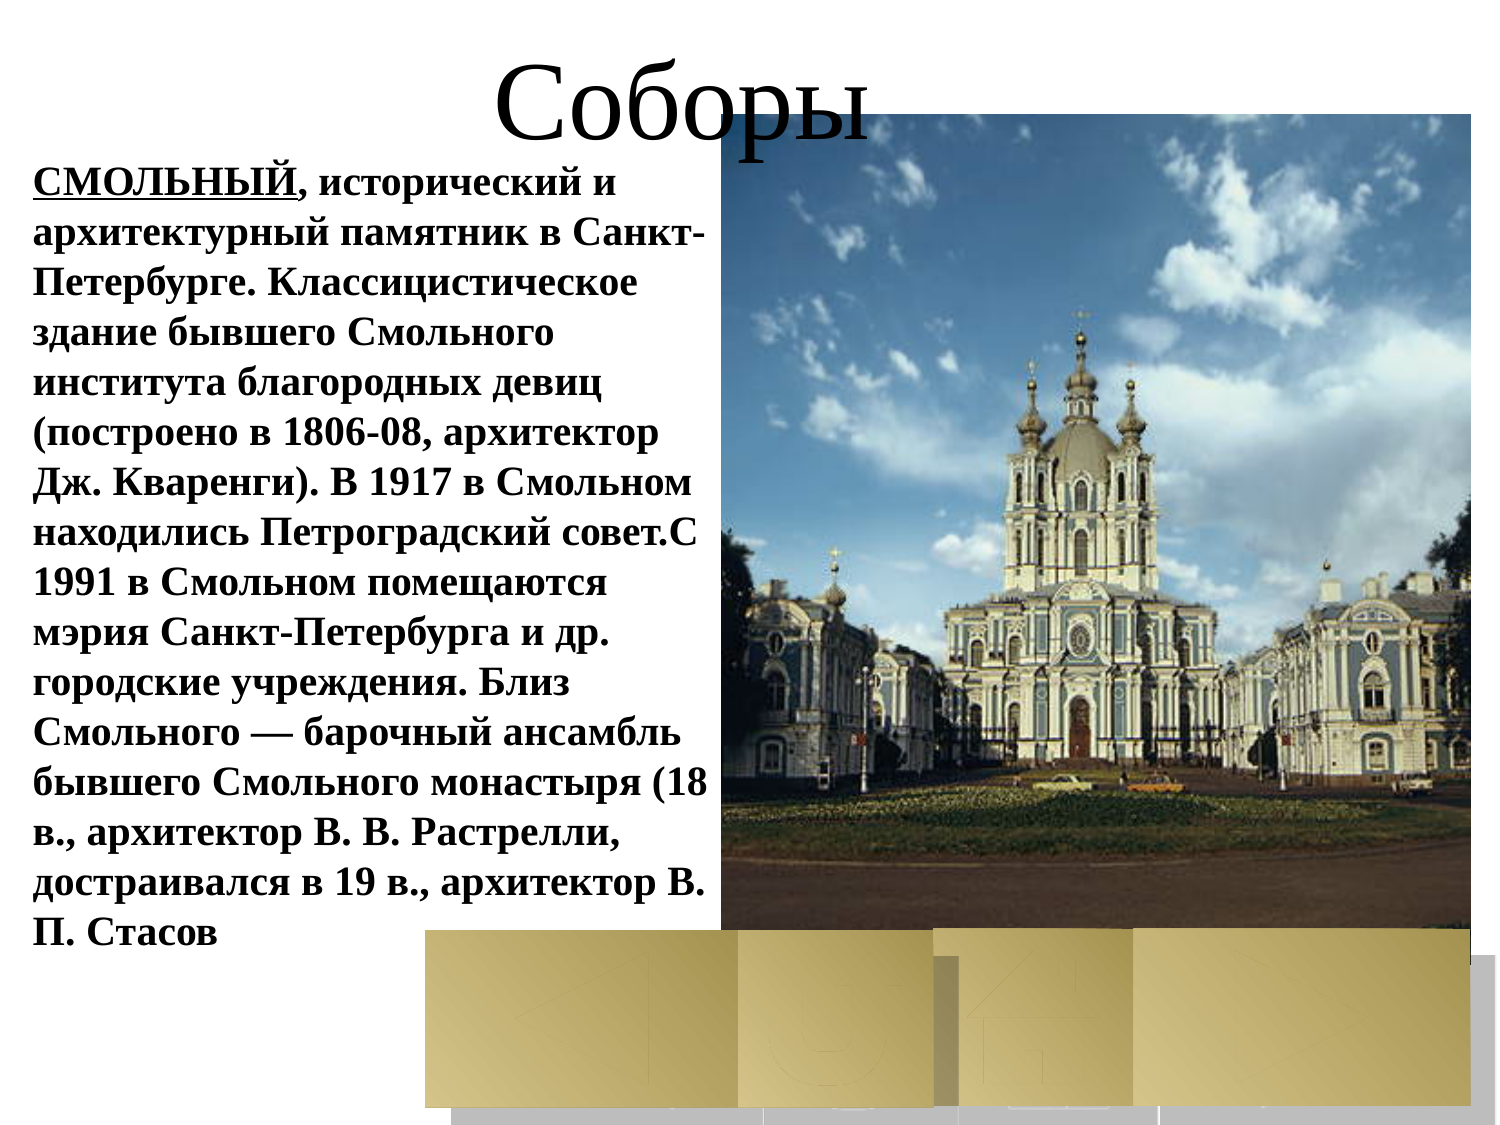

Соборы
СМОЛЬНЫЙ, исторический и архитектурный памятник в Санкт-Петербурге. Классицистическое здание бывшего Смольного института благородных девиц (построено в 1806-08, архитектор Дж. Кваренги). В 1917 в Смольном находились Петроградский совет.С 1991 в Смольном помещаются мэрия Санкт-Петербурга и др. городские учреждения. Близ Смольного — барочный ансамбль бывшего Смольного монастыря (18 в., архитектор В. В. Растрелли, достраивался в 19 в., архитектор В. П. Стасов